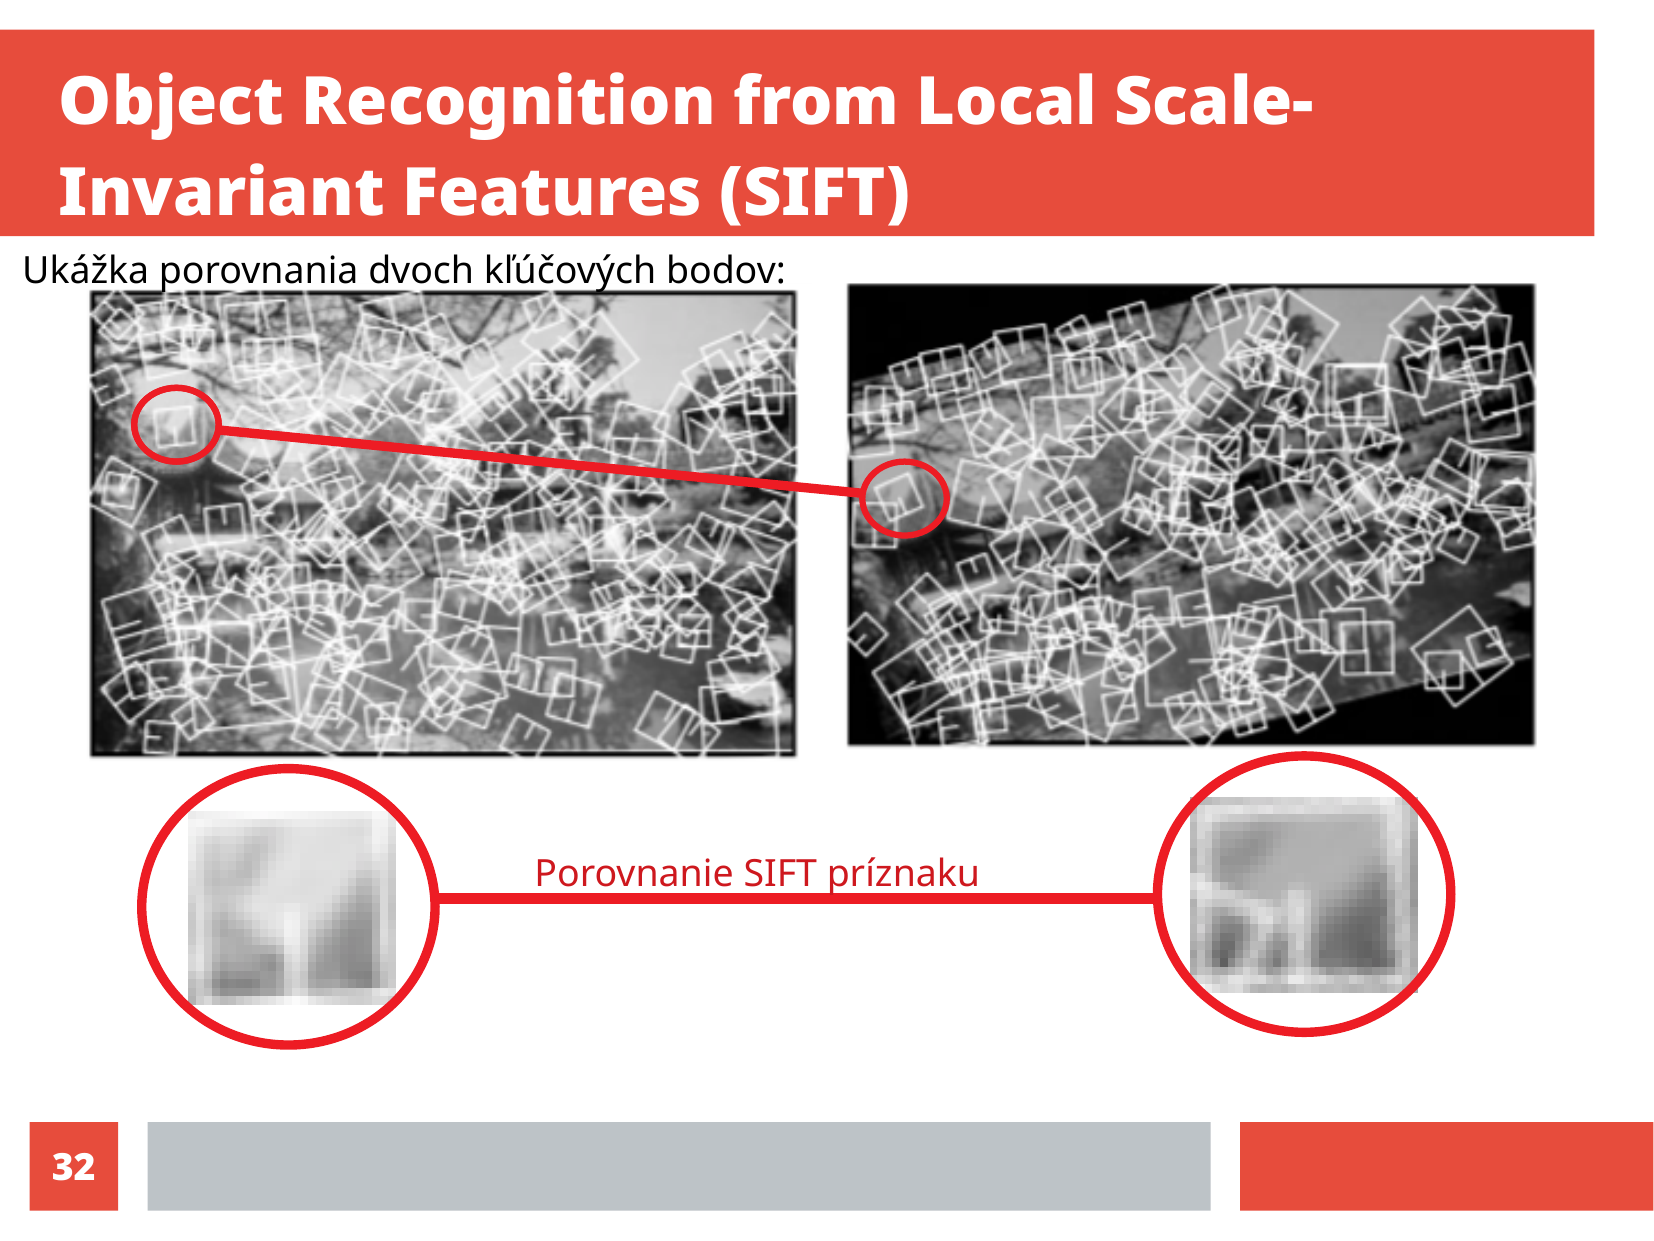

# Object Recognition from Local Scale-Invariant Features (SIFT)
Ukážka porovnania dvoch kľúčových bodov:
Porovnanie SIFT príznaku
32